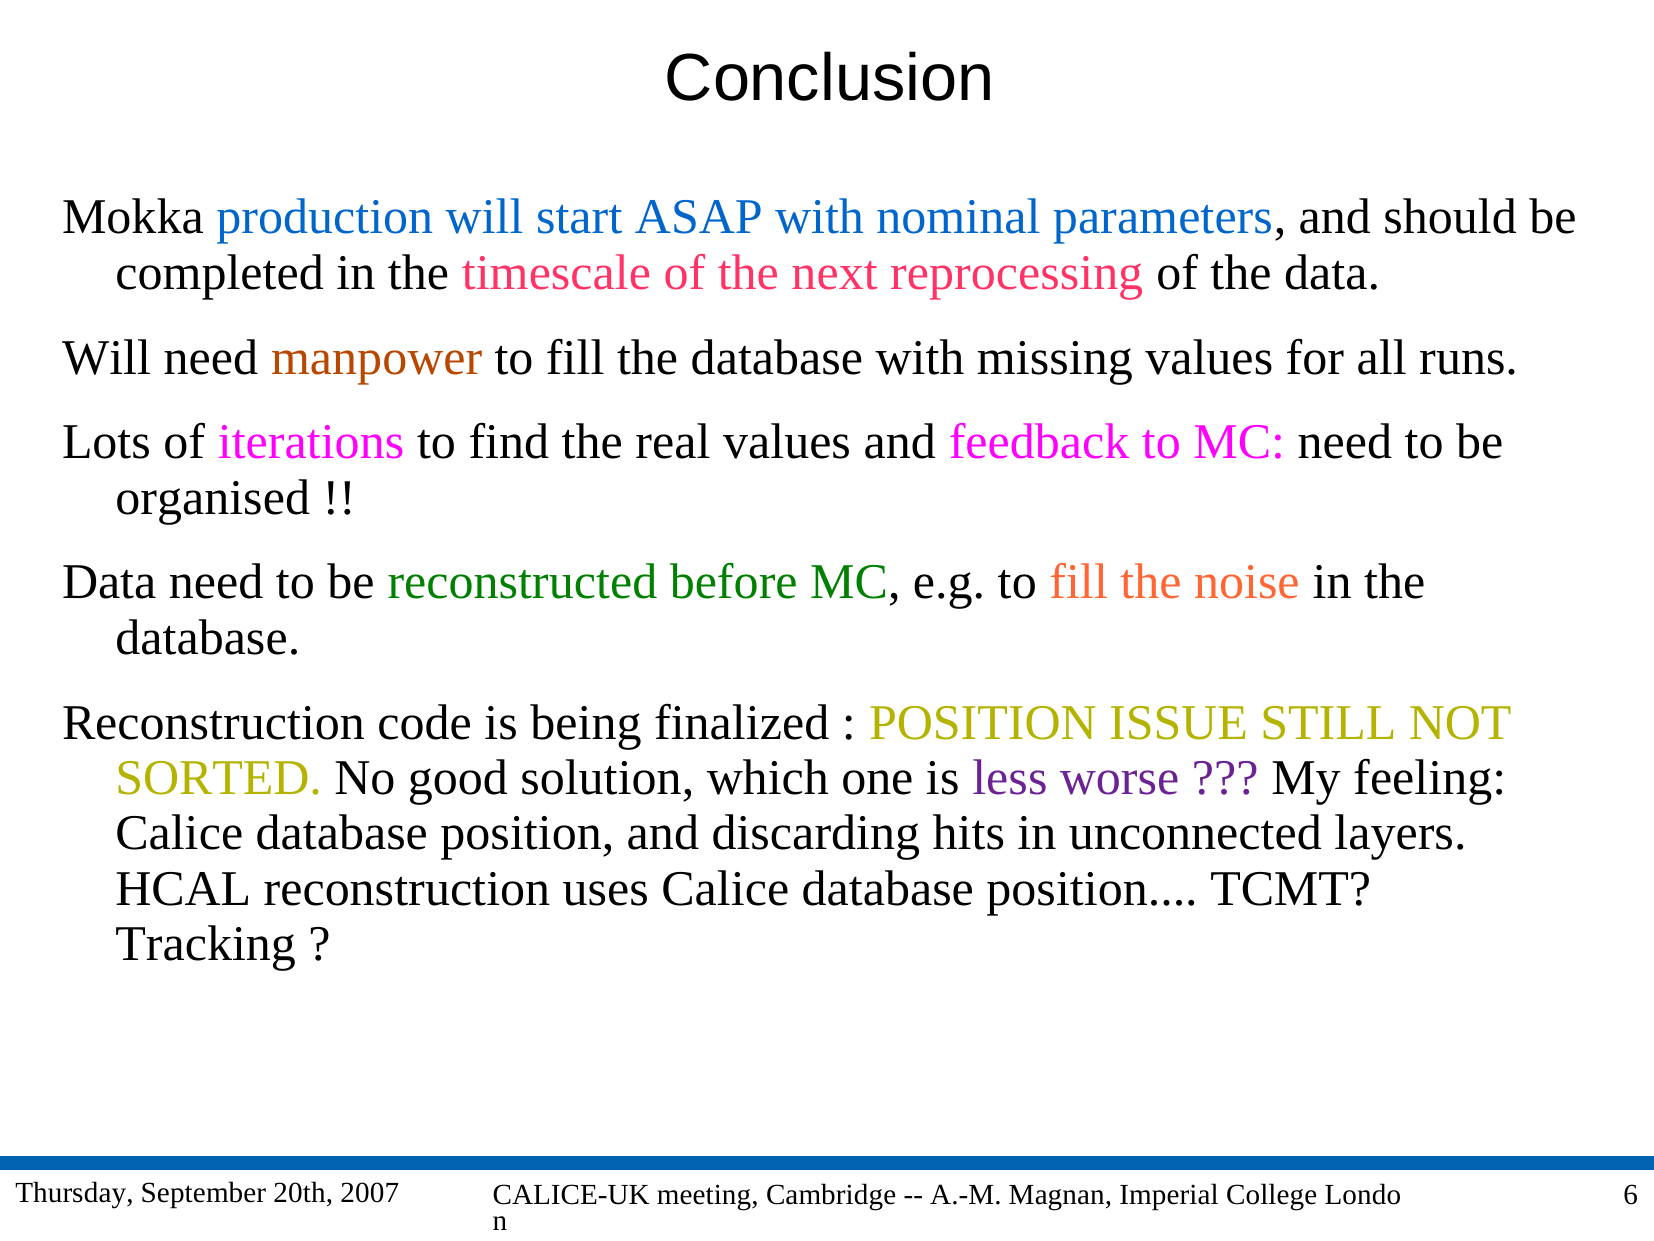

# Conclusion
Mokka production will start ASAP with nominal parameters, and should be completed in the timescale of the next reprocessing of the data.
Will need manpower to fill the database with missing values for all runs.
Lots of iterations to find the real values and feedback to MC: need to be organised !!
Data need to be reconstructed before MC, e.g. to fill the noise in the database.
Reconstruction code is being finalized : POSITION ISSUE STILL NOT SORTED. No good solution, which one is less worse ??? My feeling: Calice database position, and discarding hits in unconnected layers. HCAL reconstruction uses Calice database position.... TCMT? Tracking ?